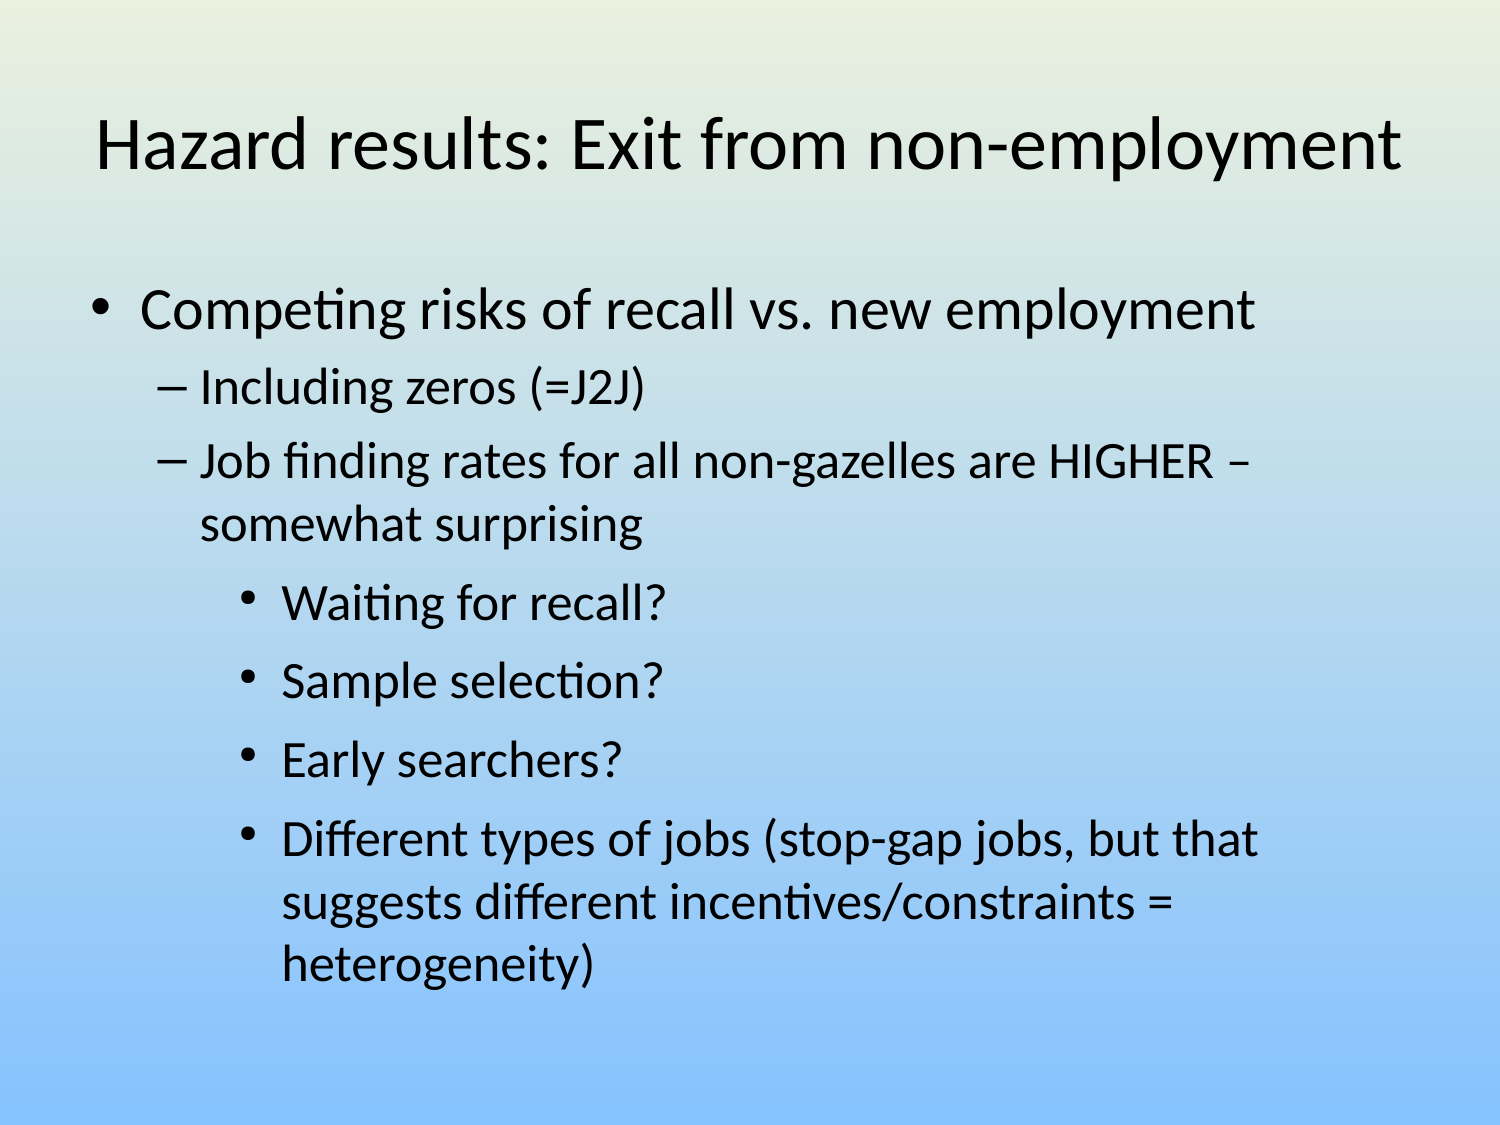

Hazard results: Exit from non-employment
# Competing risks of recall vs. new employment
Including zeros (=J2J)
Job finding rates for all non-gazelles are HIGHER – somewhat surprising
Waiting for recall?
Sample selection?
Early searchers?
Different types of jobs (stop-gap jobs, but that suggests different incentives/constraints = heterogeneity)